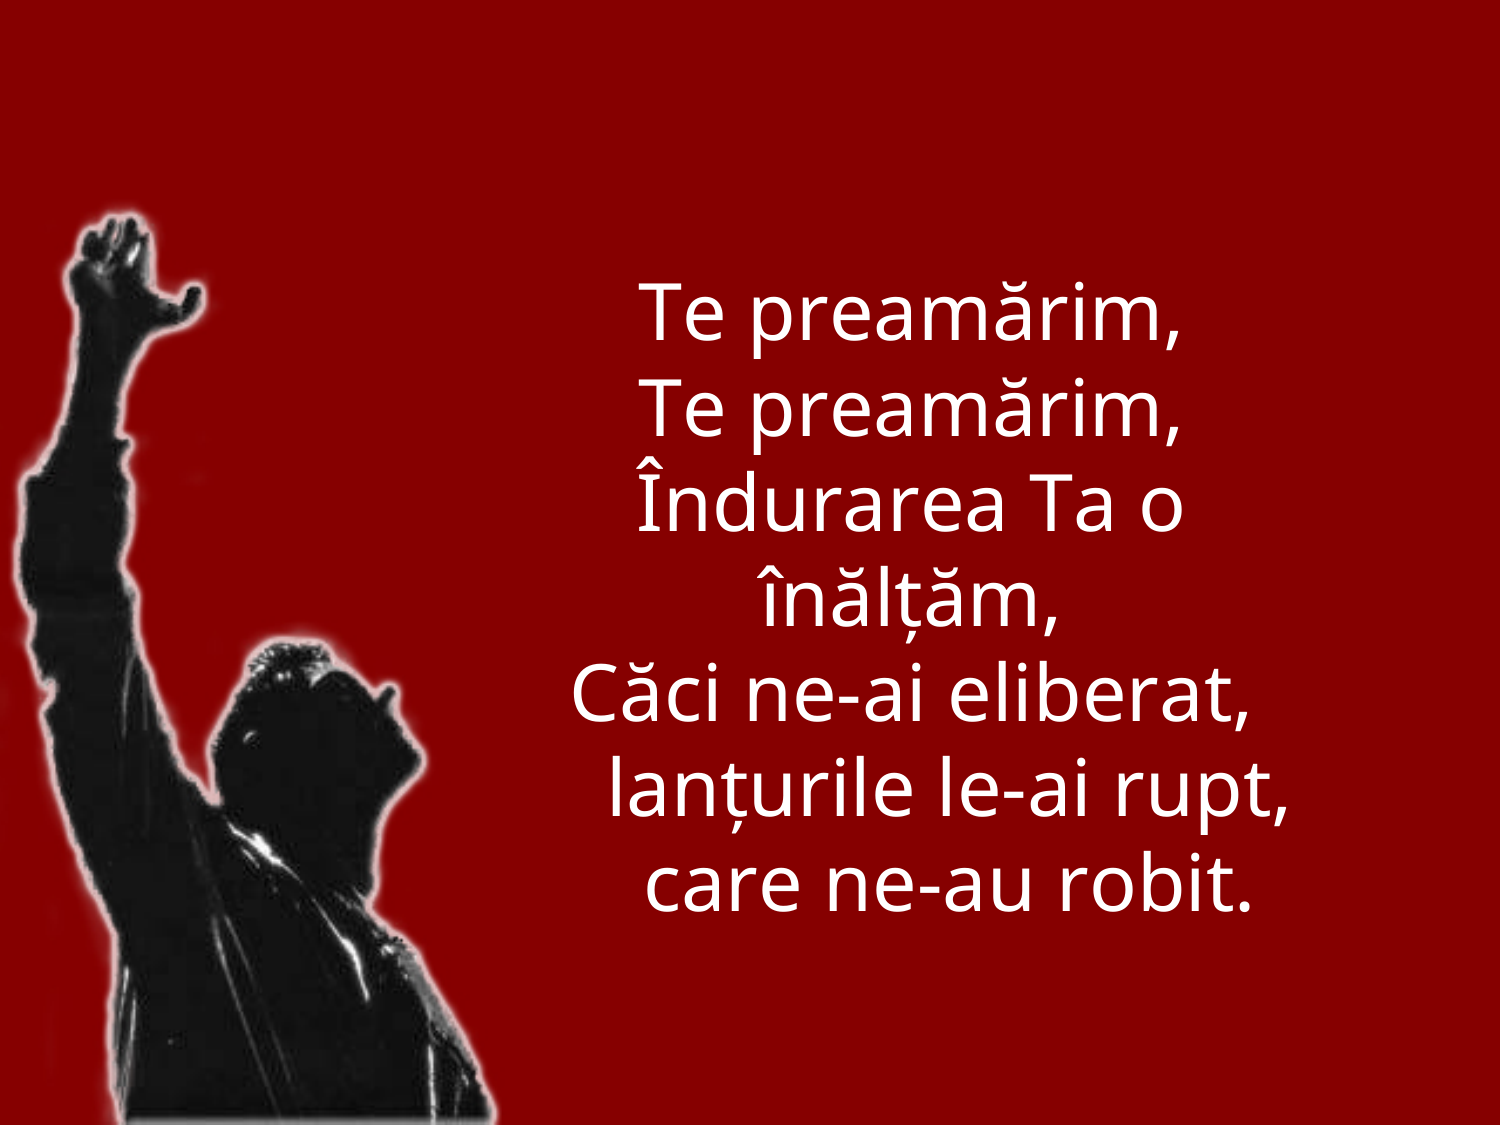

Te preamărim,
Te preamărim,
Îndurarea Ta o înălţăm,
Căci ne-ai eliberat,
	lanţurile le-ai rupt,
	care ne-au robit.